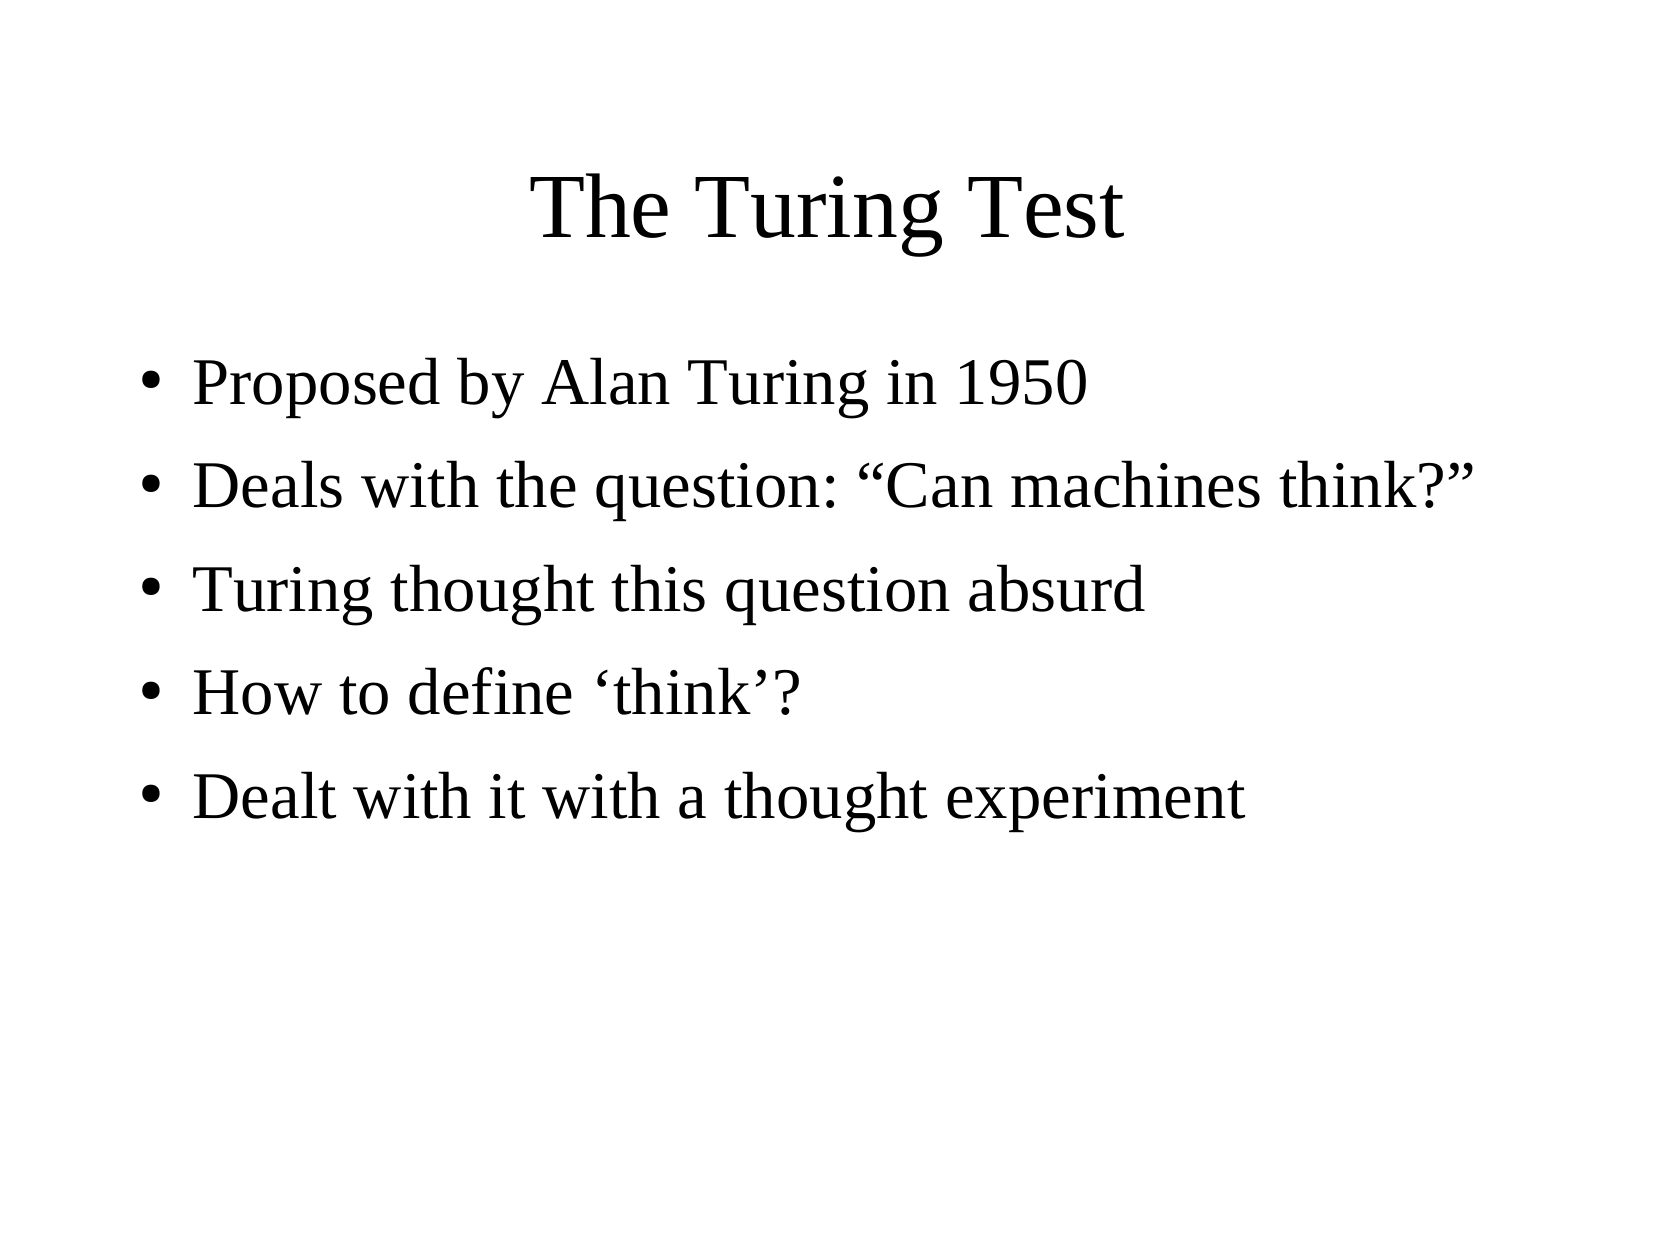

# The Turing Test
Proposed by Alan Turing in 1950
Deals with the question: “Can machines think?”
Turing thought this question absurd
How to define ‘think’?
Dealt with it with a thought experiment